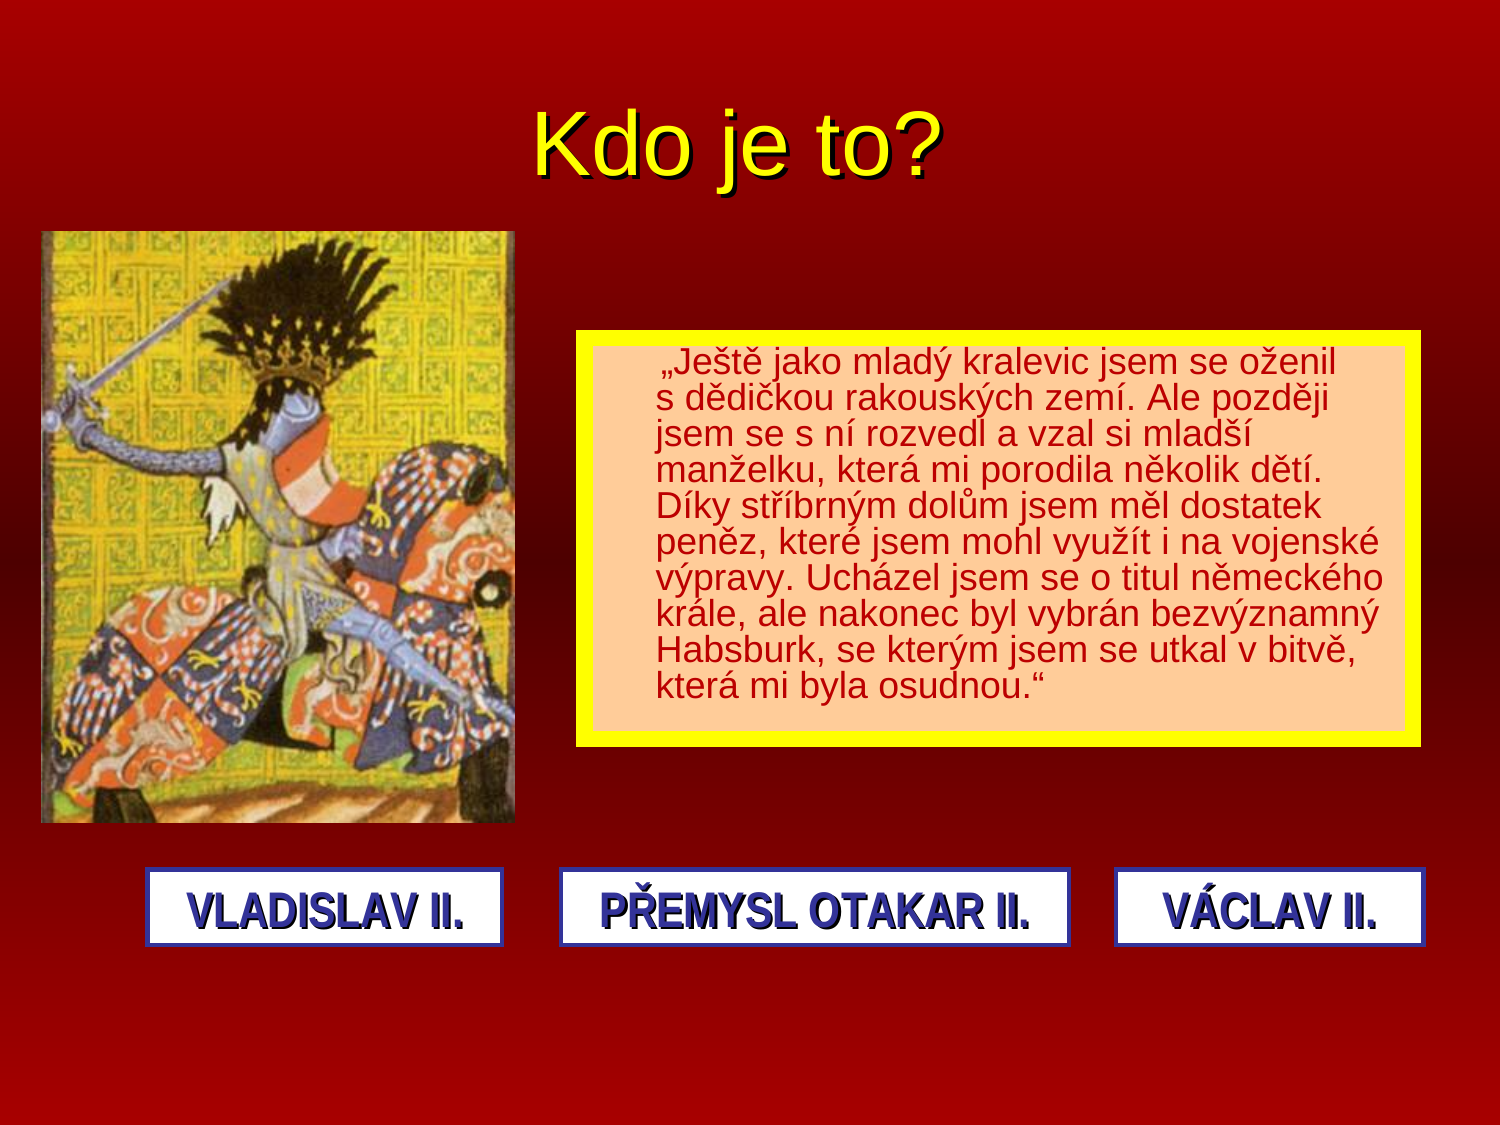

# Kdo je to?
	 „Ještě jako mladý kralevic jsem se oženil s dědičkou rakouských zemí. Ale později jsem se s ní rozvedl a vzal si mladší manželku, která mi porodila několik dětí. Díky stříbrným dolům jsem měl dostatek peněz, které jsem mohl využít i na vojenské výpravy. Ucházel jsem se o titul německého krále, ale nakonec byl vybrán bezvýznamný Habsburk, se kterým jsem se utkal v bitvě, která mi byla osudnou.“
VLADISLAV II.
PŘEMYSL OTAKAR II.
VÁCLAV II.